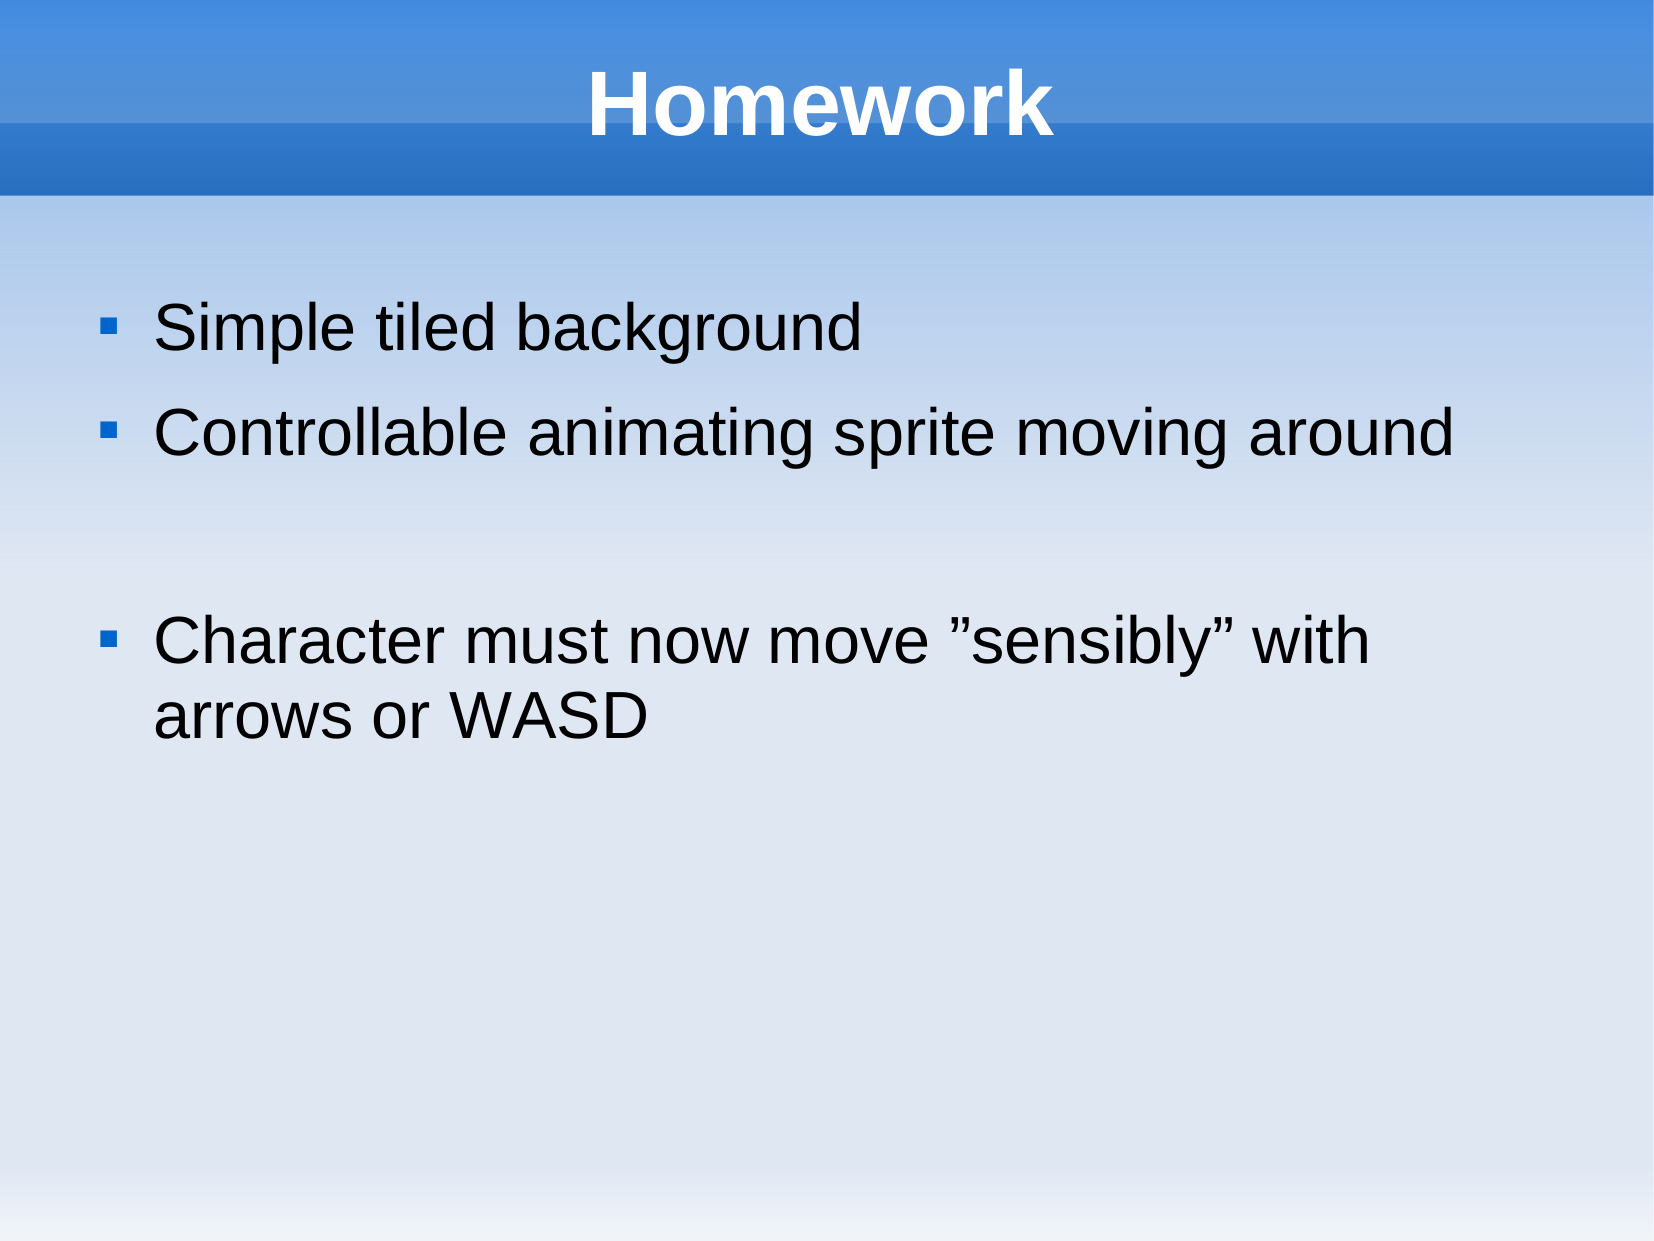

# Homework
Simple tiled background
Controllable animating sprite moving around
Character must now move ”sensibly” with arrows or WASD